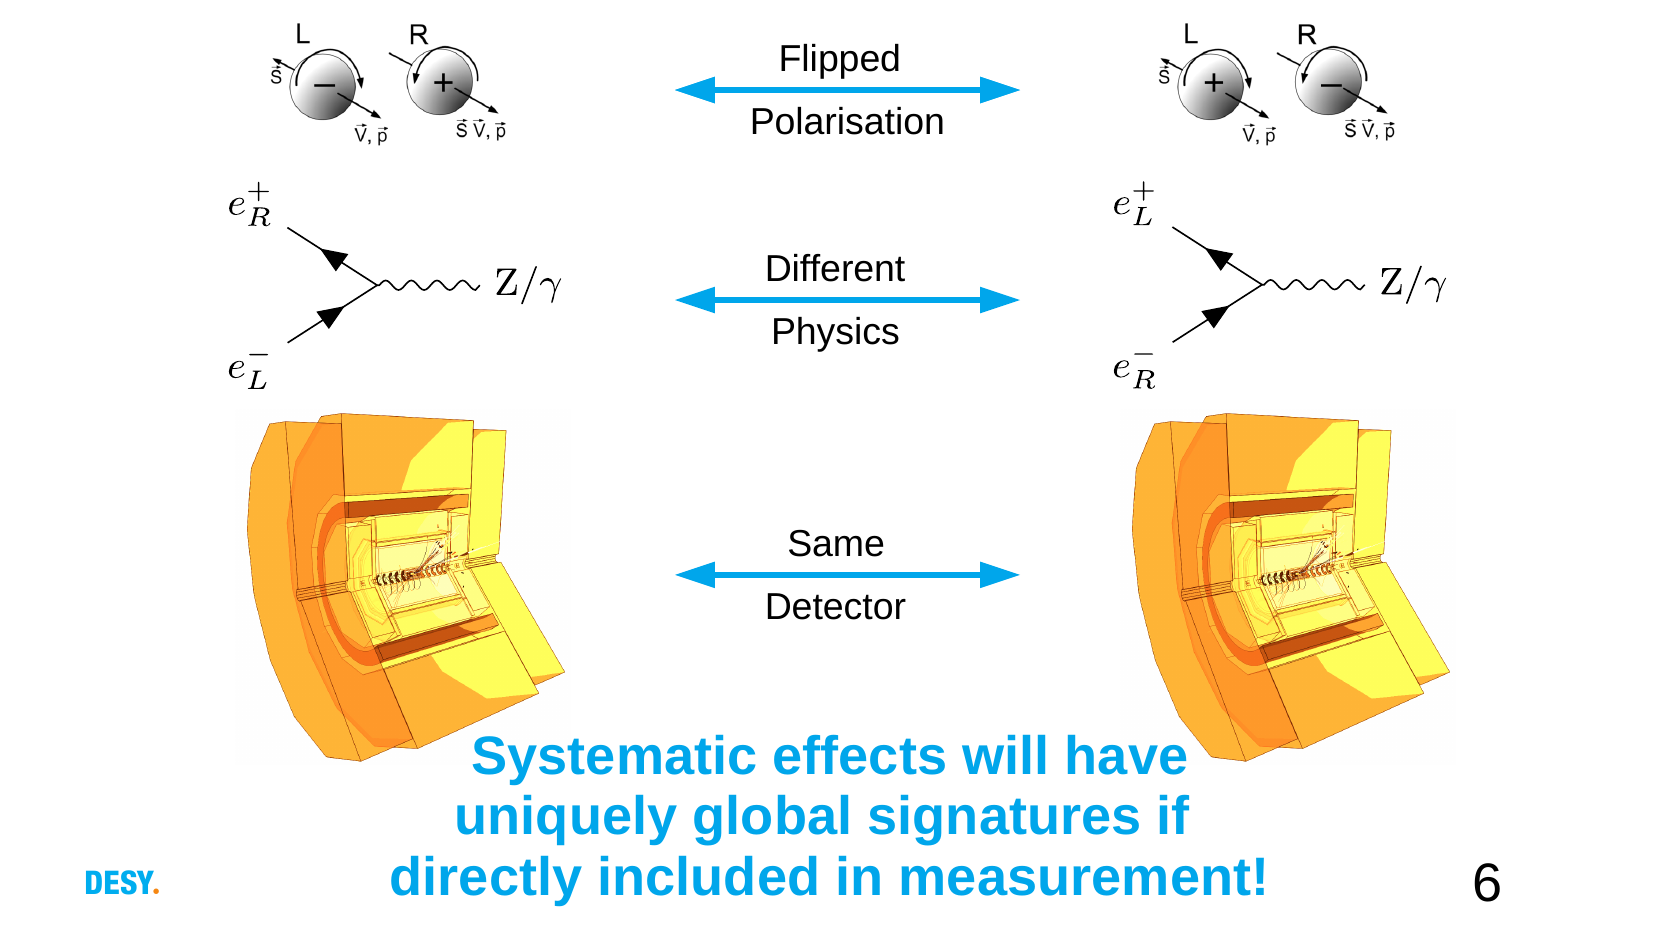

Flipped
–
+
+
–
Polarisation
Different
Physics
Same
Detector
Systematic effects will have
uniquely global signatures if
directly included in measurement!